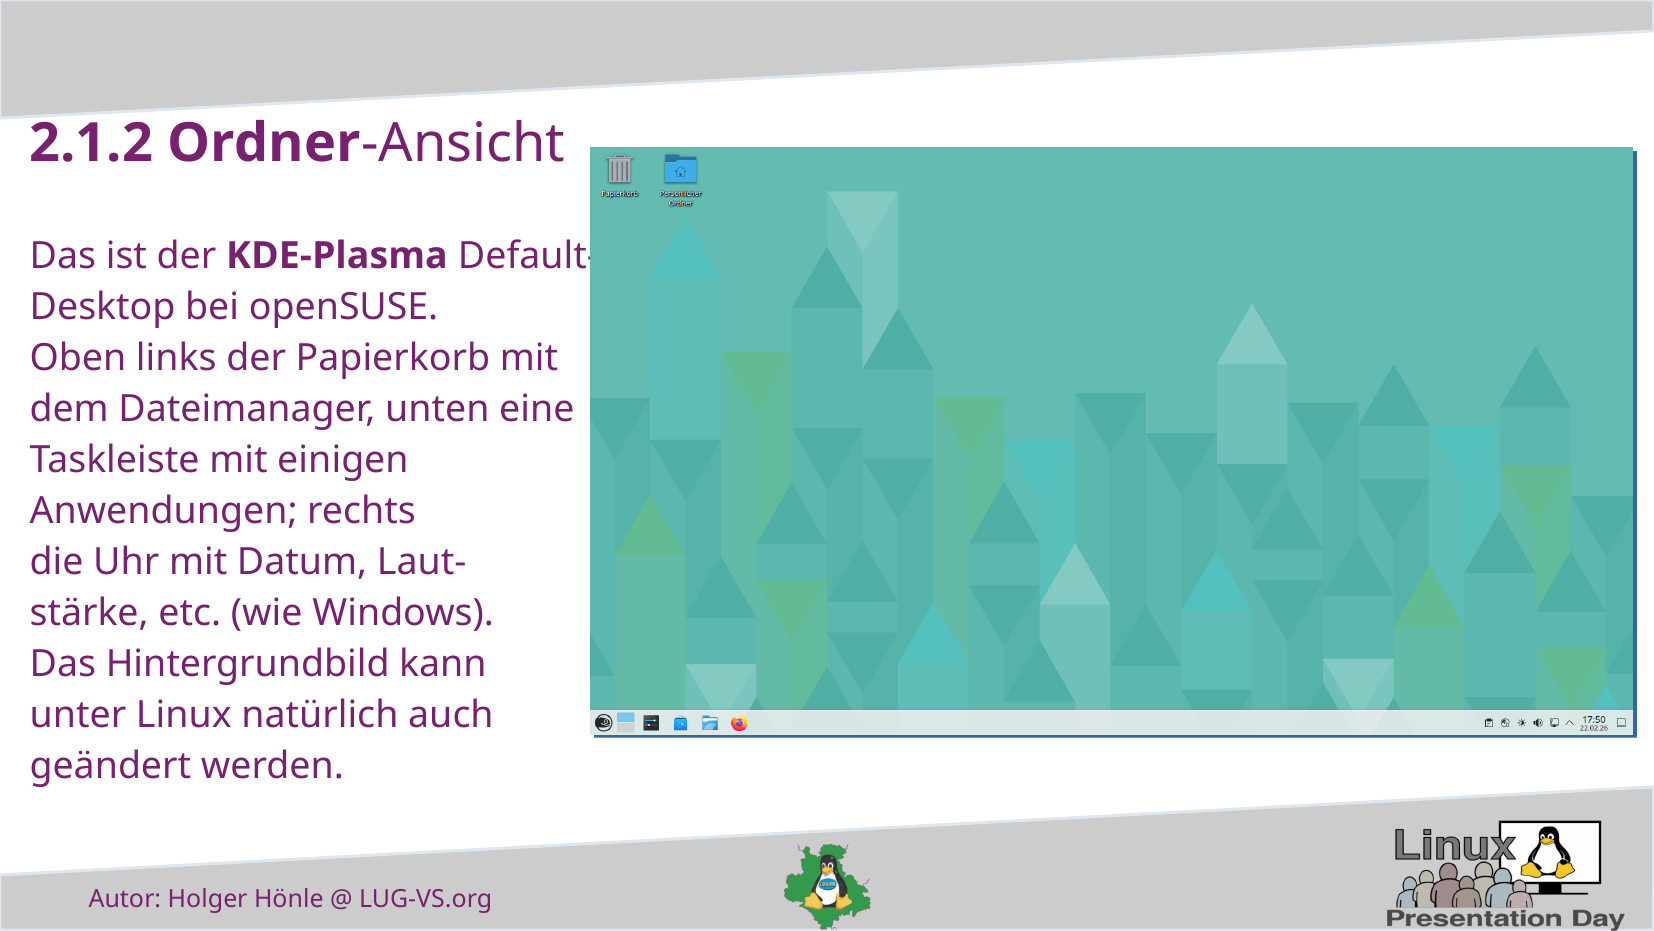

# 2.1.2 Ordner-Ansicht
Das ist der KDE-Plasma Default-
Desktop bei openSUSE.
Oben links der Papierkorb mit
dem Dateimanager, unten eine
Taskleiste mit einigen
Anwendungen; rechts
die Uhr mit Datum, Laut-
stärke, etc. (wie Windows).
Das Hintergrundbild kann
unter Linux natürlich auch
geändert werden.
Autor: Holger Hönle @ LUG-VS.org